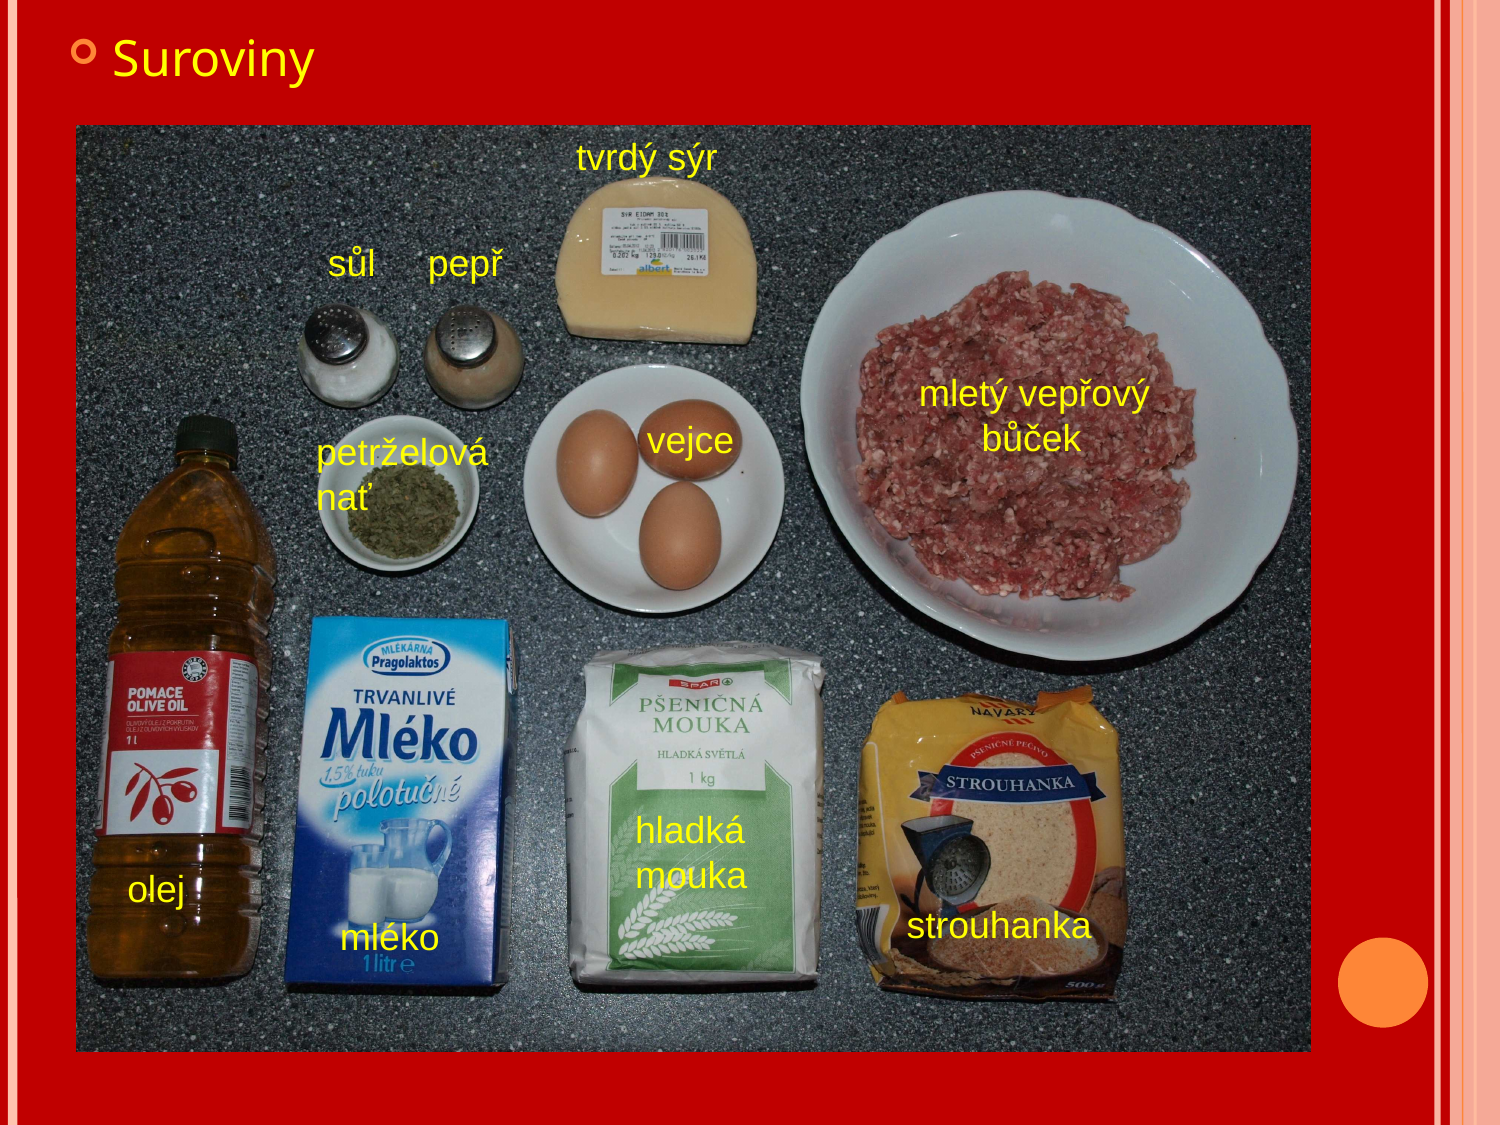

Suroviny
tvrdý sýr
sůl pepř
mletý vepřový
 bůček
vejce
petrželová
nať
hladká
mouka
olej
strouhanka
mléko
#